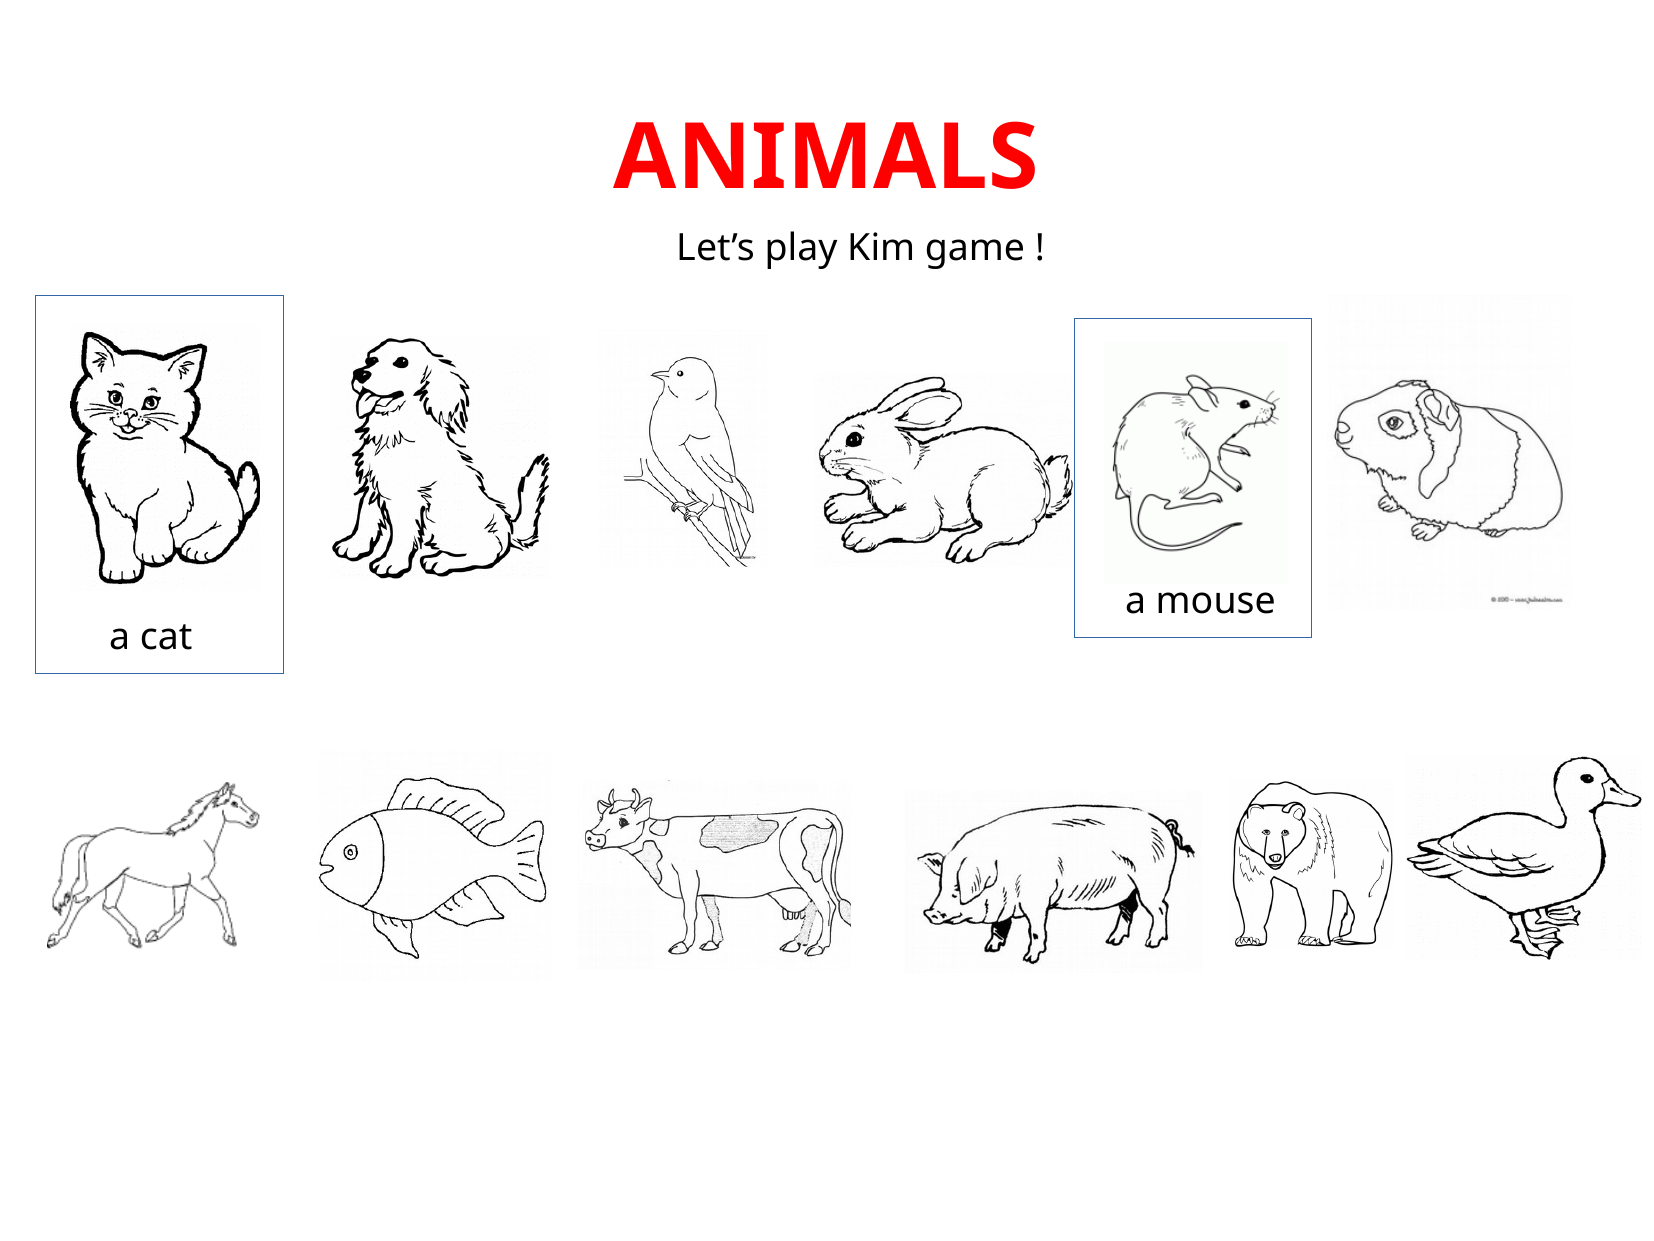

# ANIMALS
Let’s play Kim game !
a mouse
a cat